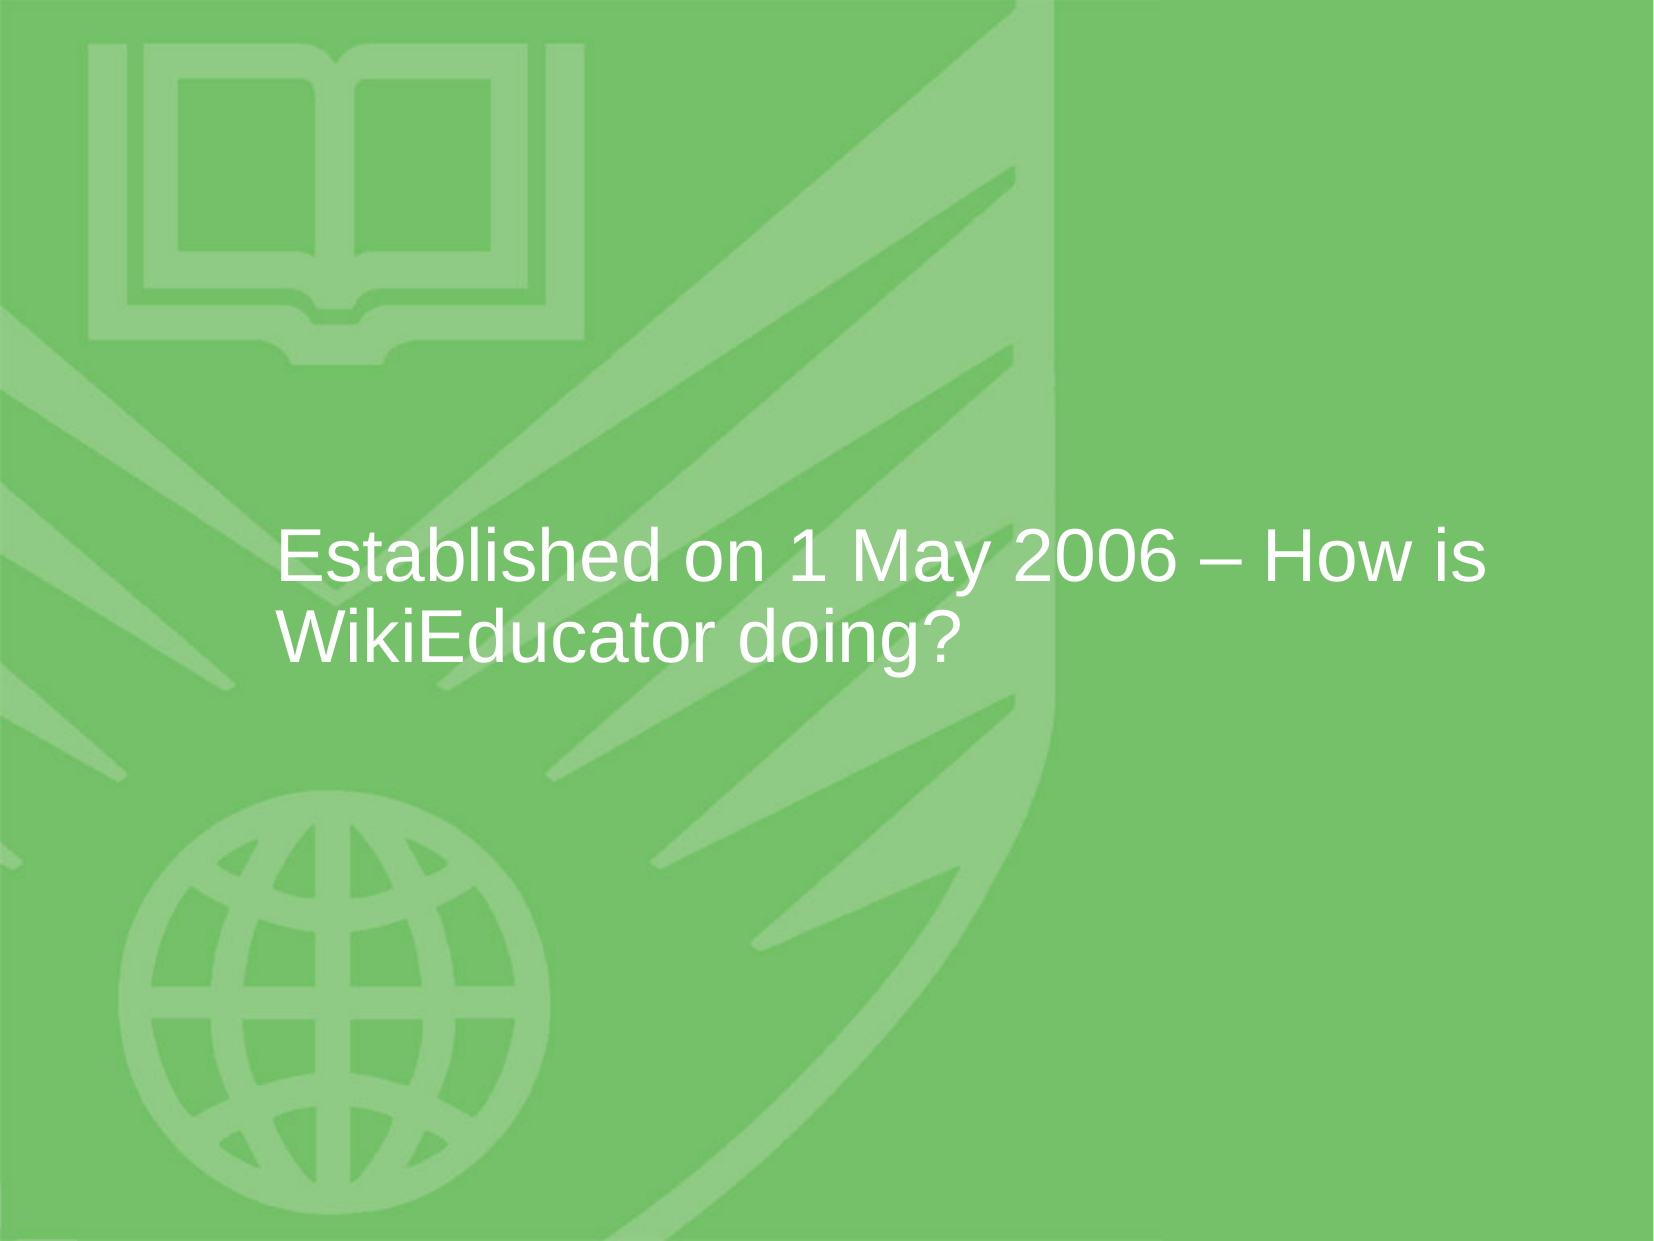

Established on 1 May 2006 – How is WikiEducator doing?